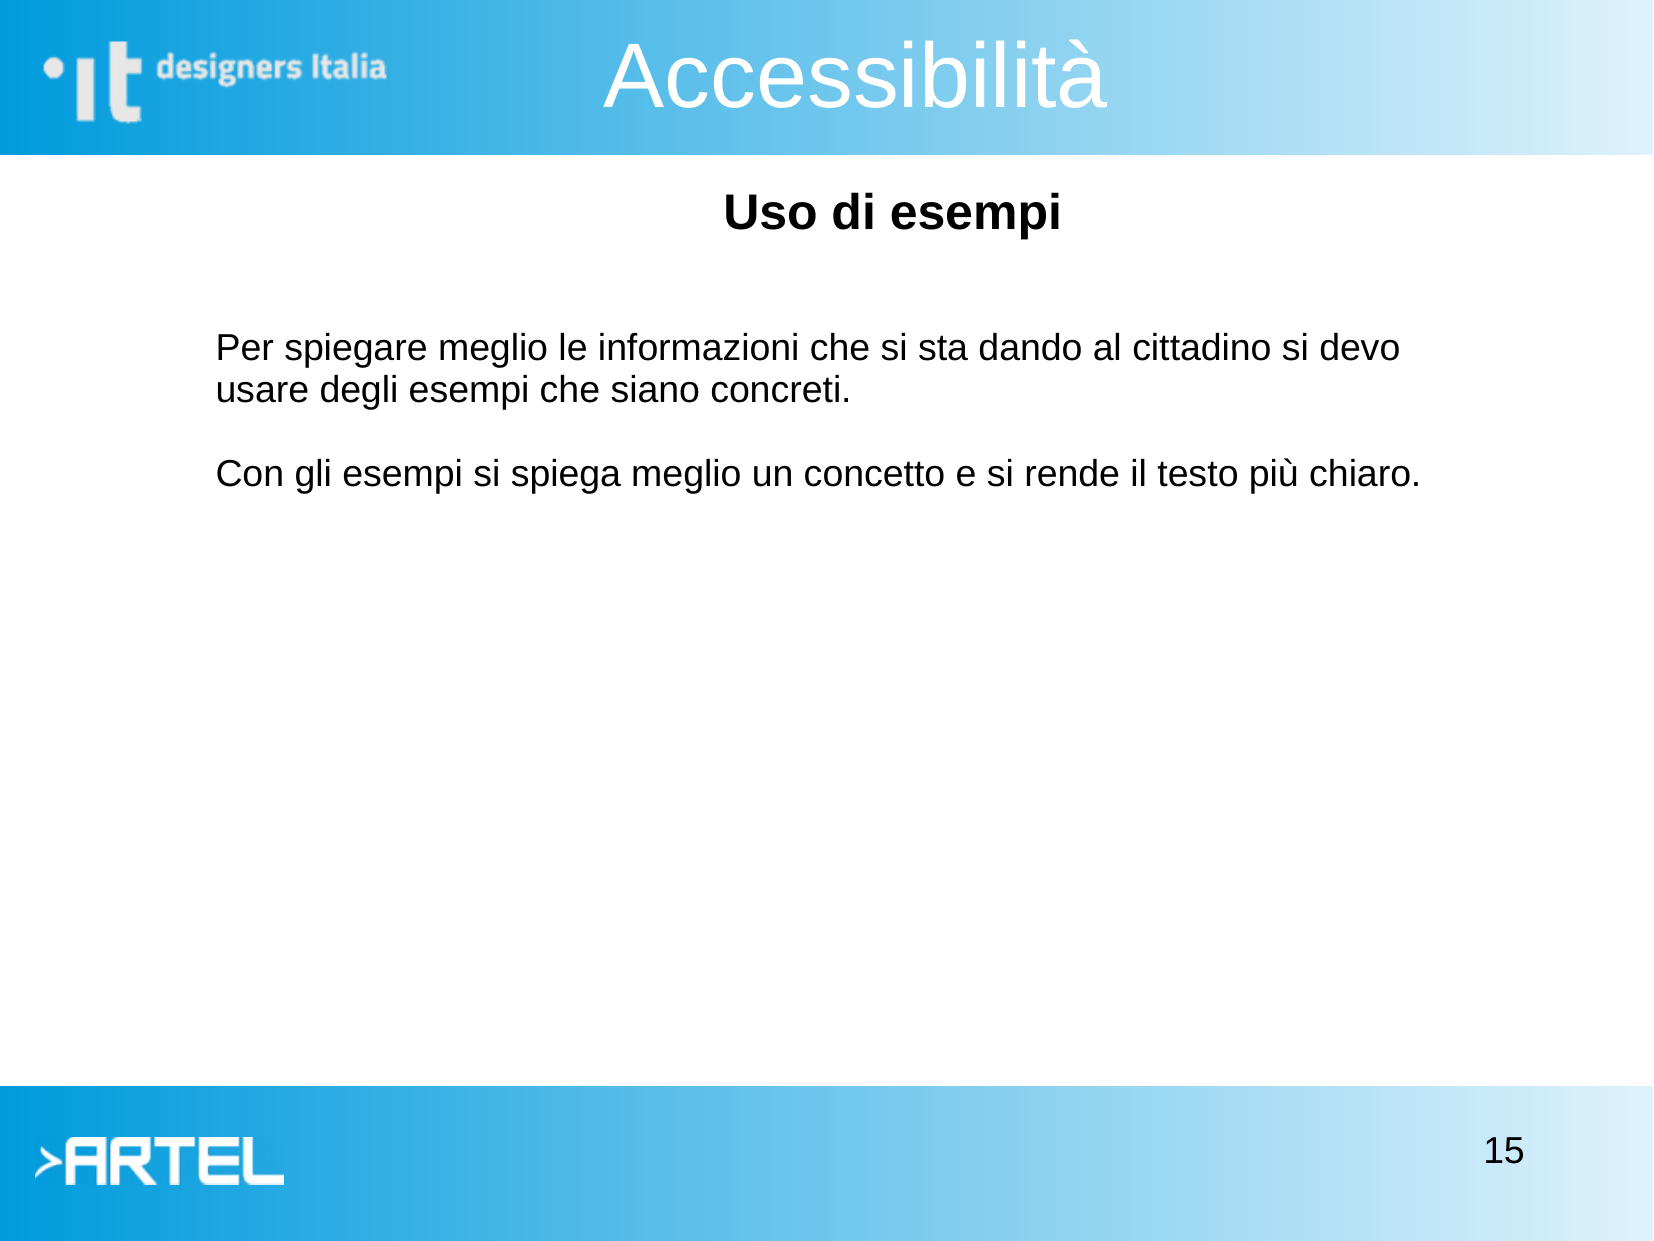

# Accessibilità
Uso di esempi
Per spiegare meglio le informazioni che si sta dando al cittadino si devo usare degli esempi che siano concreti.
Con gli esempi si spiega meglio un concetto e si rende il testo più chiaro.